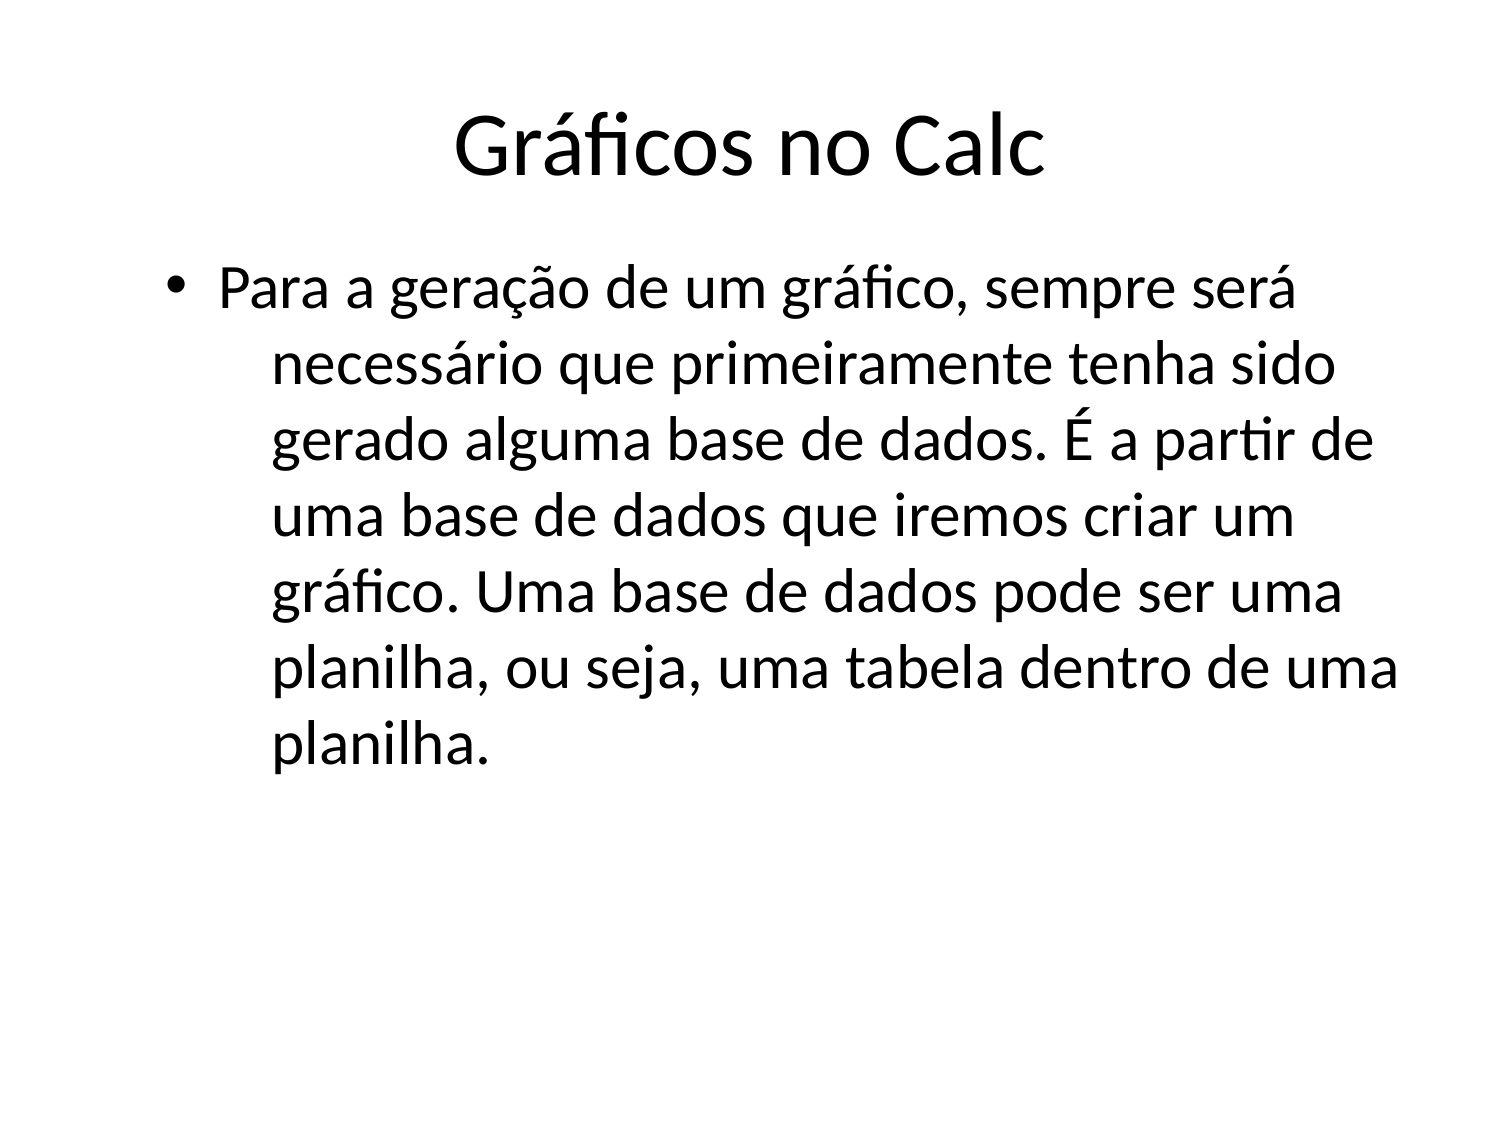

# Gráficos no Calc
Para a geração de um gráfico, sempre será necessário que primeiramente tenha sido gerado alguma base de dados. É a partir de uma base de dados que iremos criar um gráfico. Uma base de dados pode ser uma planilha, ou seja, uma tabela dentro de uma planilha.